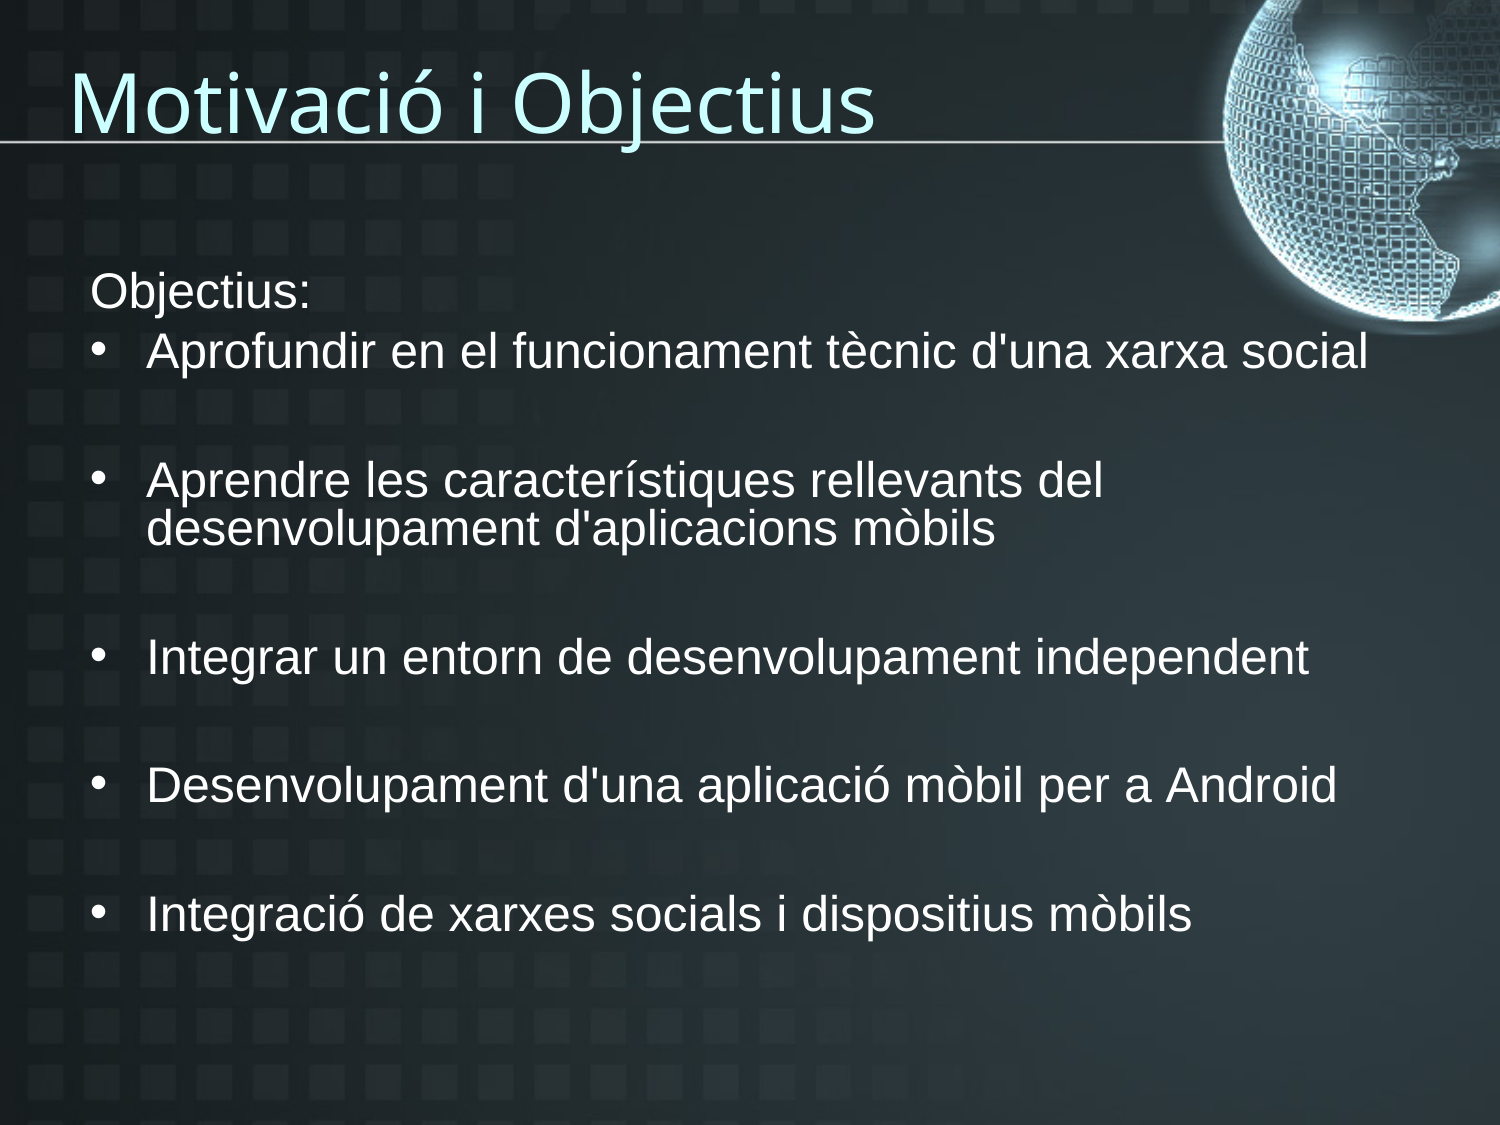

# Motivació i Objectius
Objectius:
Aprofundir en el funcionament tècnic d'una xarxa social
Aprendre les característiques rellevants del desenvolupament d'aplicacions mòbils
Integrar un entorn de desenvolupament independent
Desenvolupament d'una aplicació mòbil per a Android
Integració de xarxes socials i dispositius mòbils